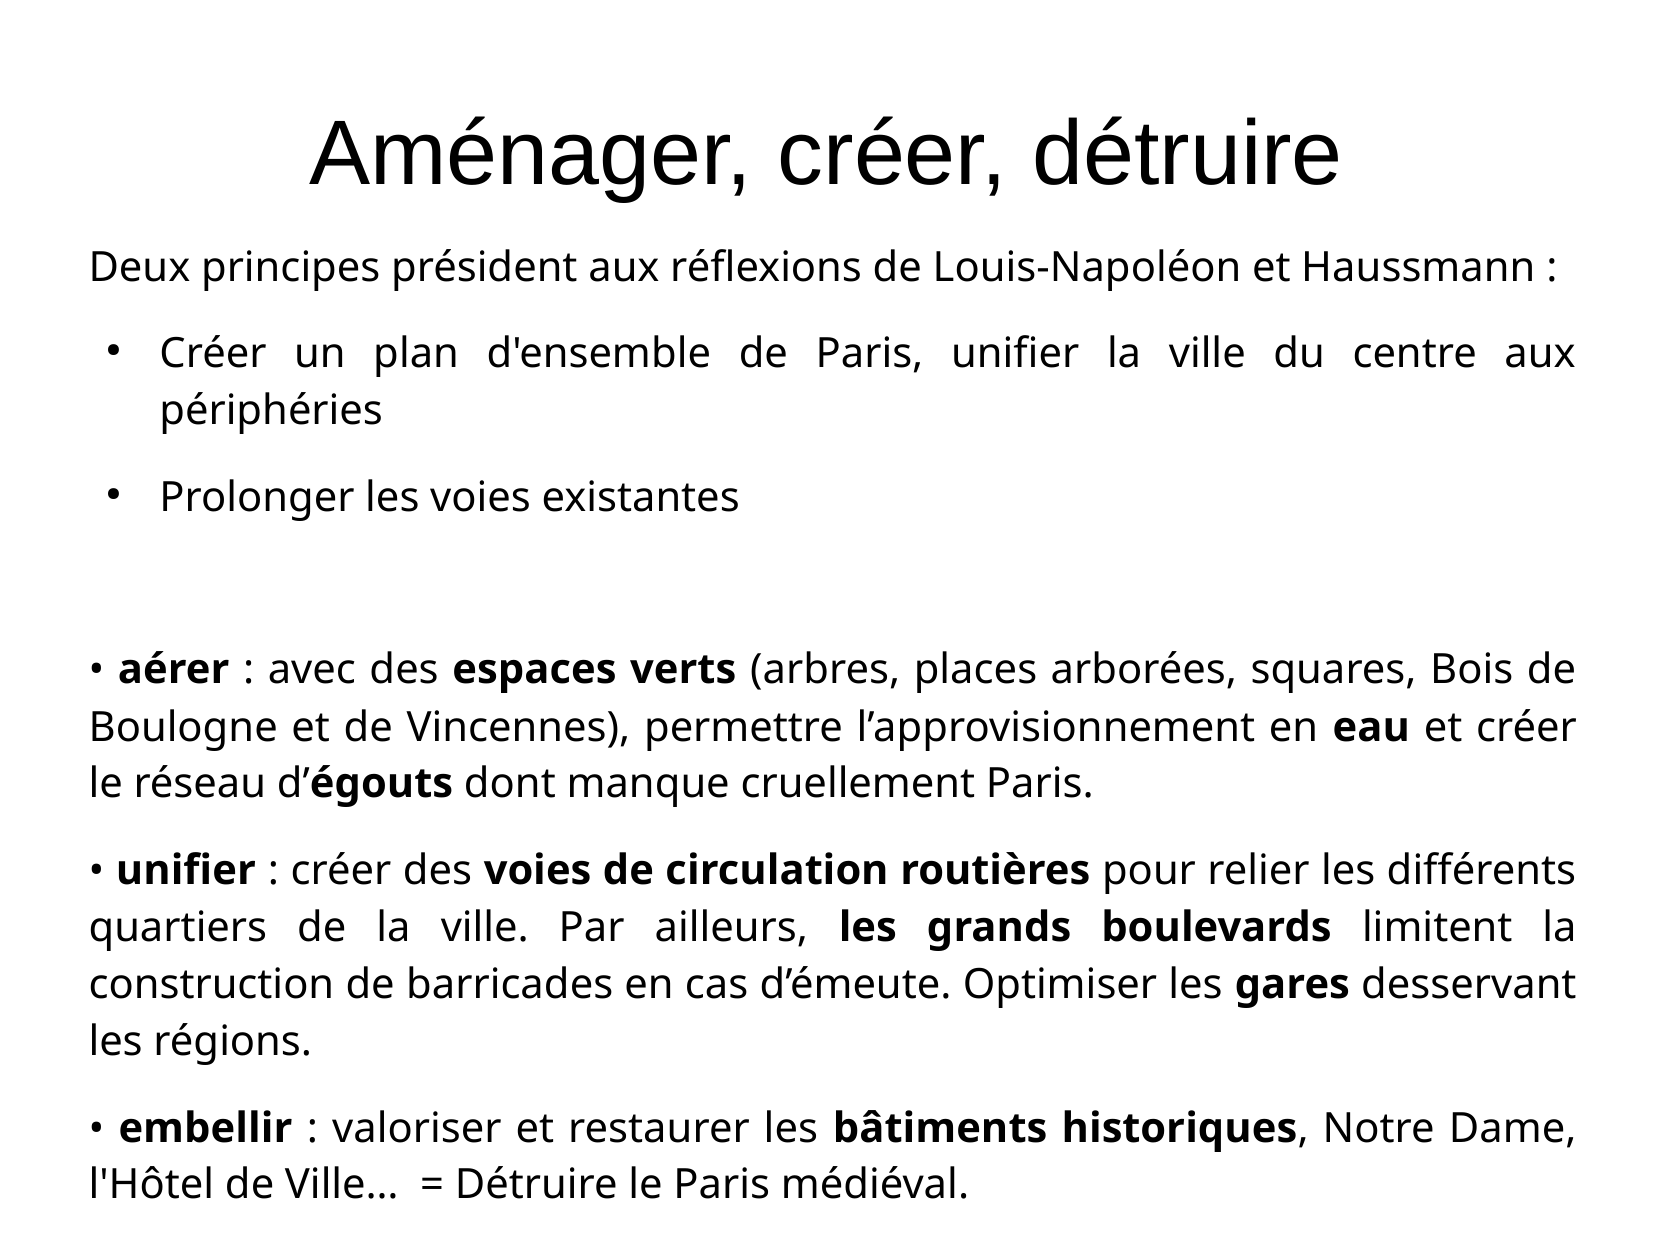

# Aménager, créer, détruire
Deux principes président aux réflexions de Louis-Napoléon et Haussmann :
Créer un plan d'ensemble de Paris, unifier la ville du centre aux périphéries
Prolonger les voies existantes
• aérer : avec des espaces verts (arbres, places arborées, squares, Bois de Boulogne et de Vincennes), permettre l’approvisionnement en eau et créer le réseau d’égouts dont manque cruellement Paris.
• unifier : créer des voies de circulation routières pour relier les différents quartiers de la ville. Par ailleurs, les grands boulevards limitent la construction de barricades en cas d’émeute. Optimiser les gares desservant les régions.
• embellir : valoriser et restaurer les bâtiments historiques, Notre Dame, l'Hôtel de Ville… = Détruire le Paris médiéval.